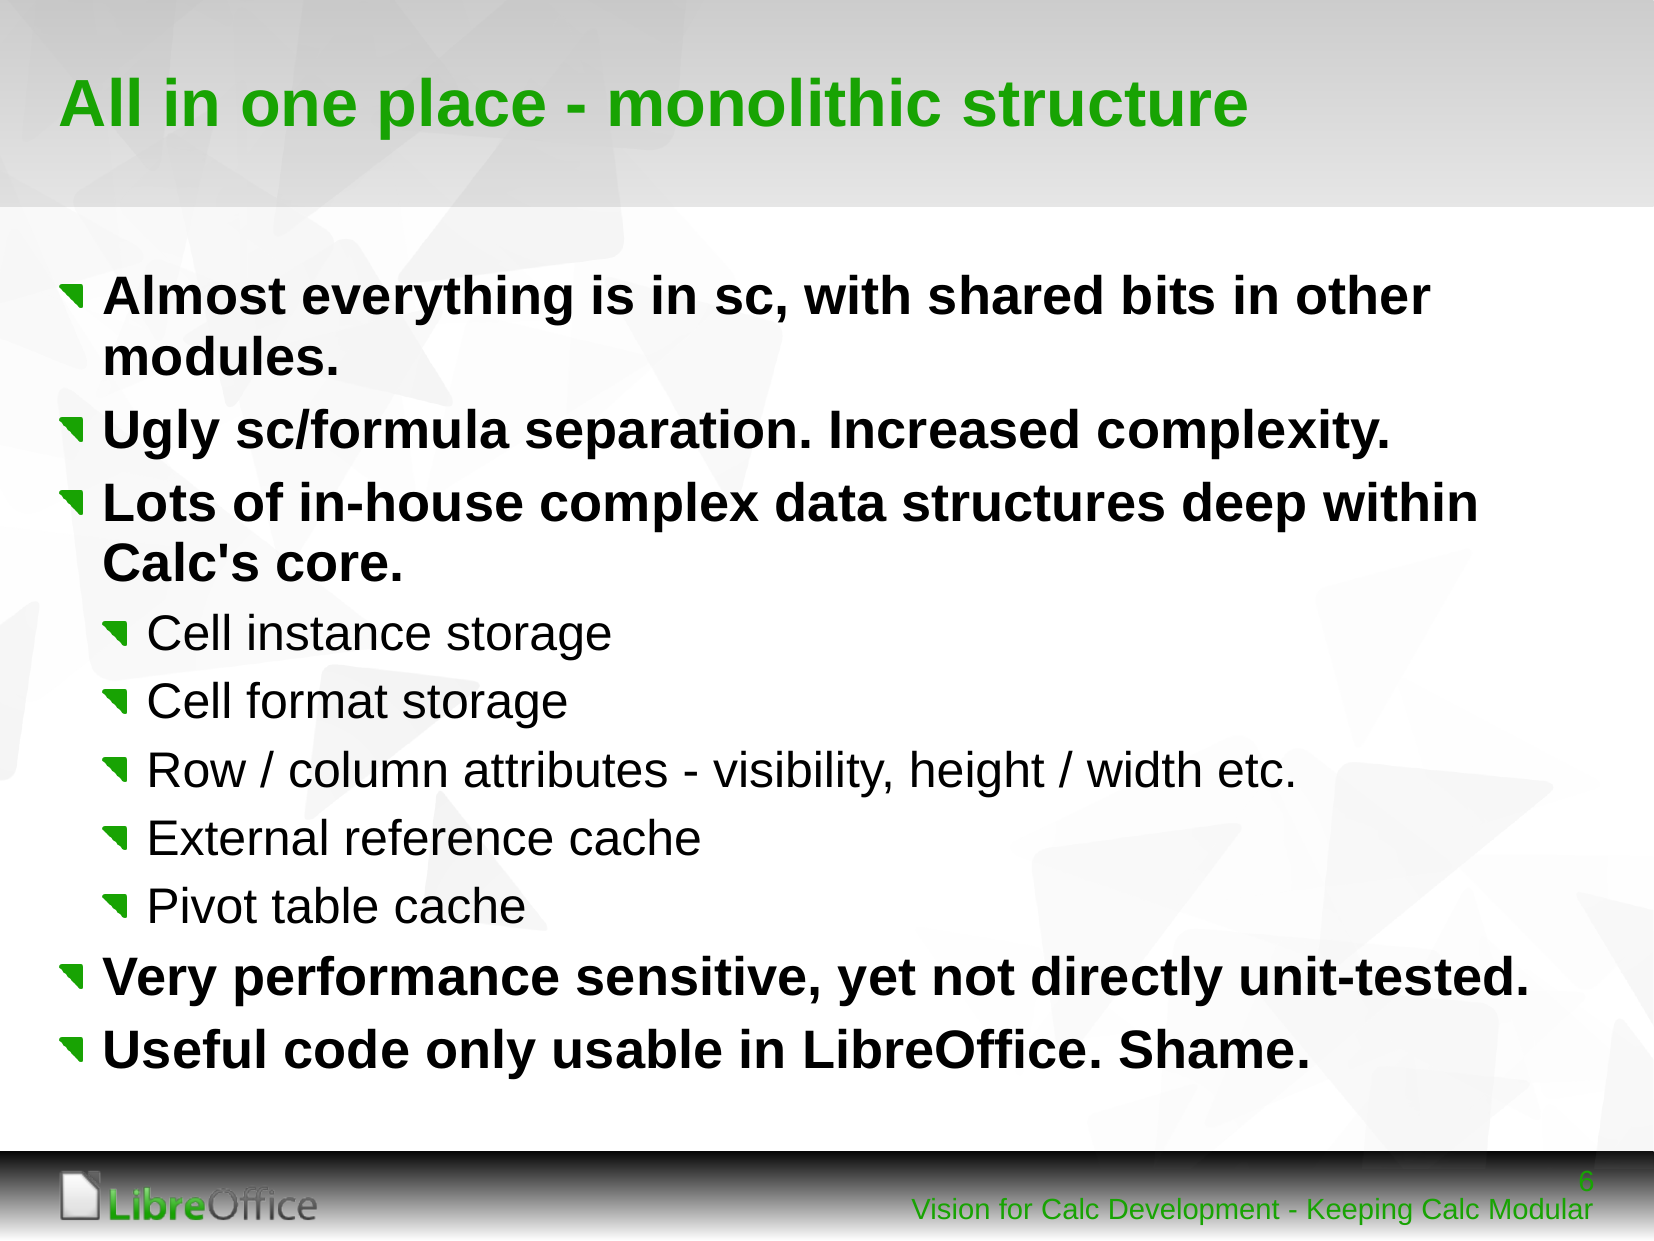

# All in one place - monolithic structure
Almost everything is in sc, with shared bits in other modules.
Ugly sc/formula separation. Increased complexity.
Lots of in-house complex data structures deep within Calc's core.
Cell instance storage
Cell format storage
Row / column attributes - visibility, height / width etc.
External reference cache
Pivot table cache
Very performance sensitive, yet not directly unit-tested.
Useful code only usable in LibreOffice. Shame.
6
Vision for Calc Development - Keeping Calc Modular